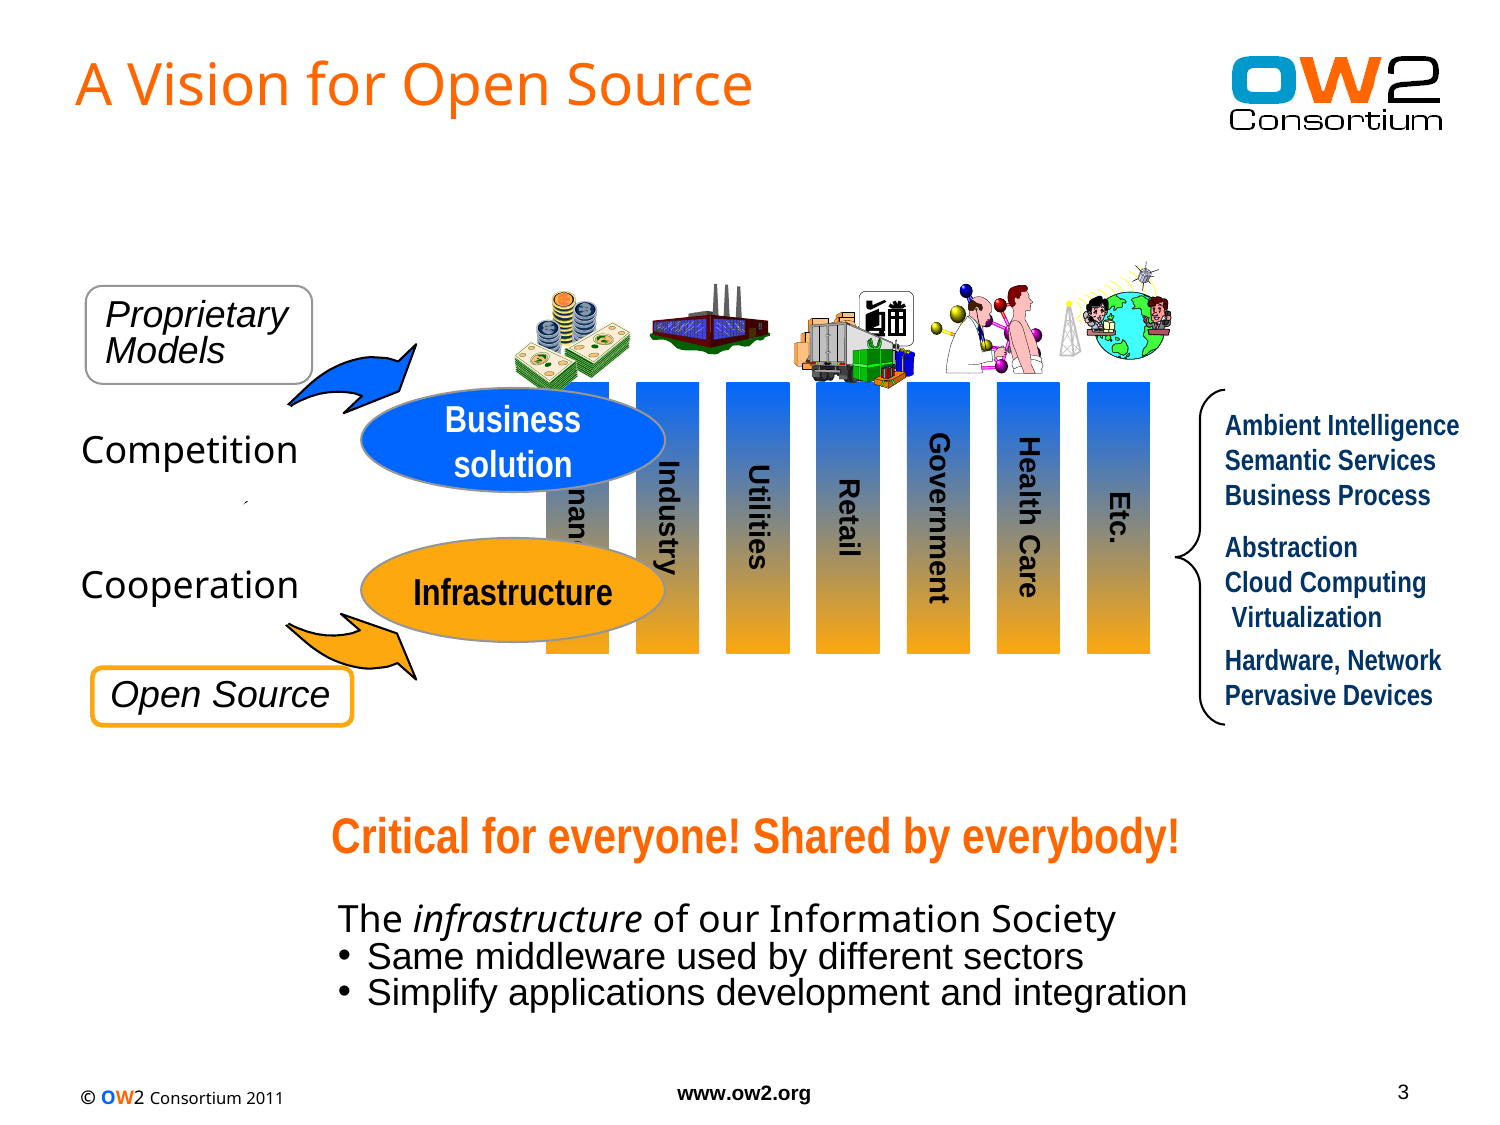

# A Vision for Open Source
Proprietary
Models
Finance
Industry
Utilities
Retail
Government
Health Care
Etc.
Business solution
Ambient Intelligence
Semantic Services
Business Process
Abstraction
Cloud Computing
 Virtualization
Hardware, Network
Pervasive Devices
Competition
Infrastructure
Cooperation
Open Source
Critical for everyone! Shared by everybody!
The infrastructure of our Information Society
Same middleware used by different sectors
Simplify applications development and integration
3